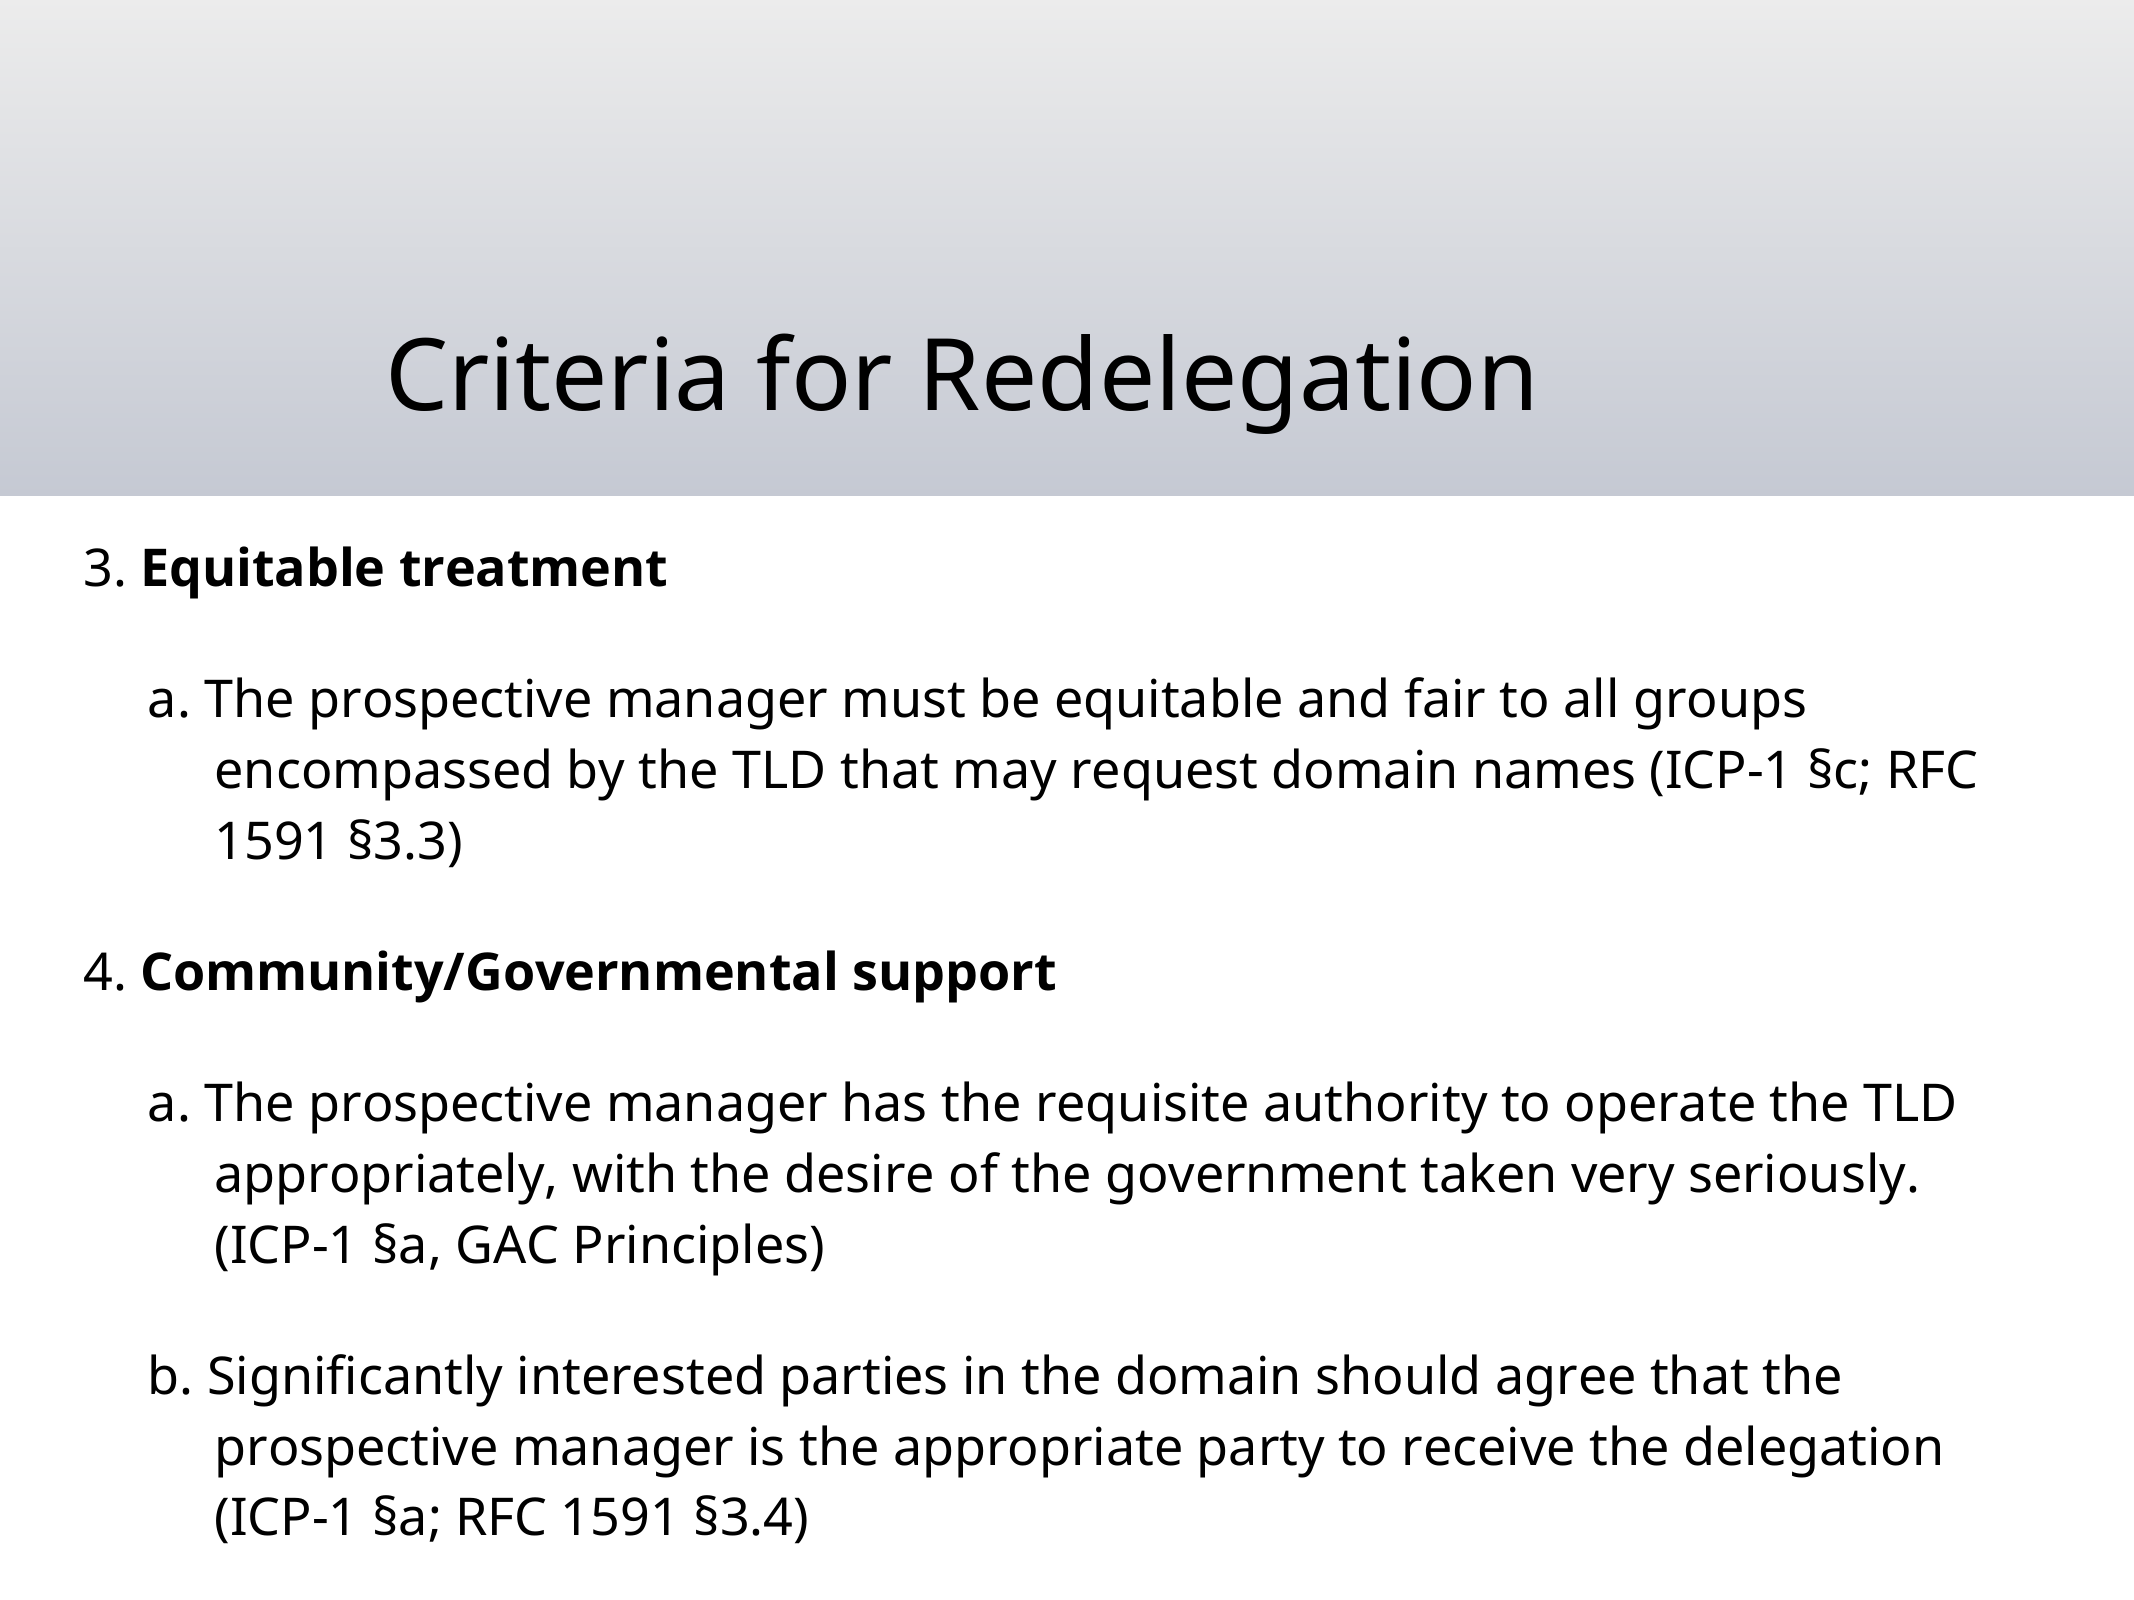

#
Criteria for Redelegation
3. Equitable treatment
a. The prospective manager must be equitable and fair to all groups encompassed by the TLD that may request domain names (ICP-1 §c; RFC 1591 §3.3)
4. Community/Governmental support
a. The prospective manager has the requisite authority to operate the TLD appropriately, with the desire of the government taken very seriously. (ICP-1 §a, GAC Principles)
b. Significantly interested parties in the domain should agree that the prospective manager is the appropriate party to receive the delegation (ICP-1 §a; RFC 1591 §3.4)